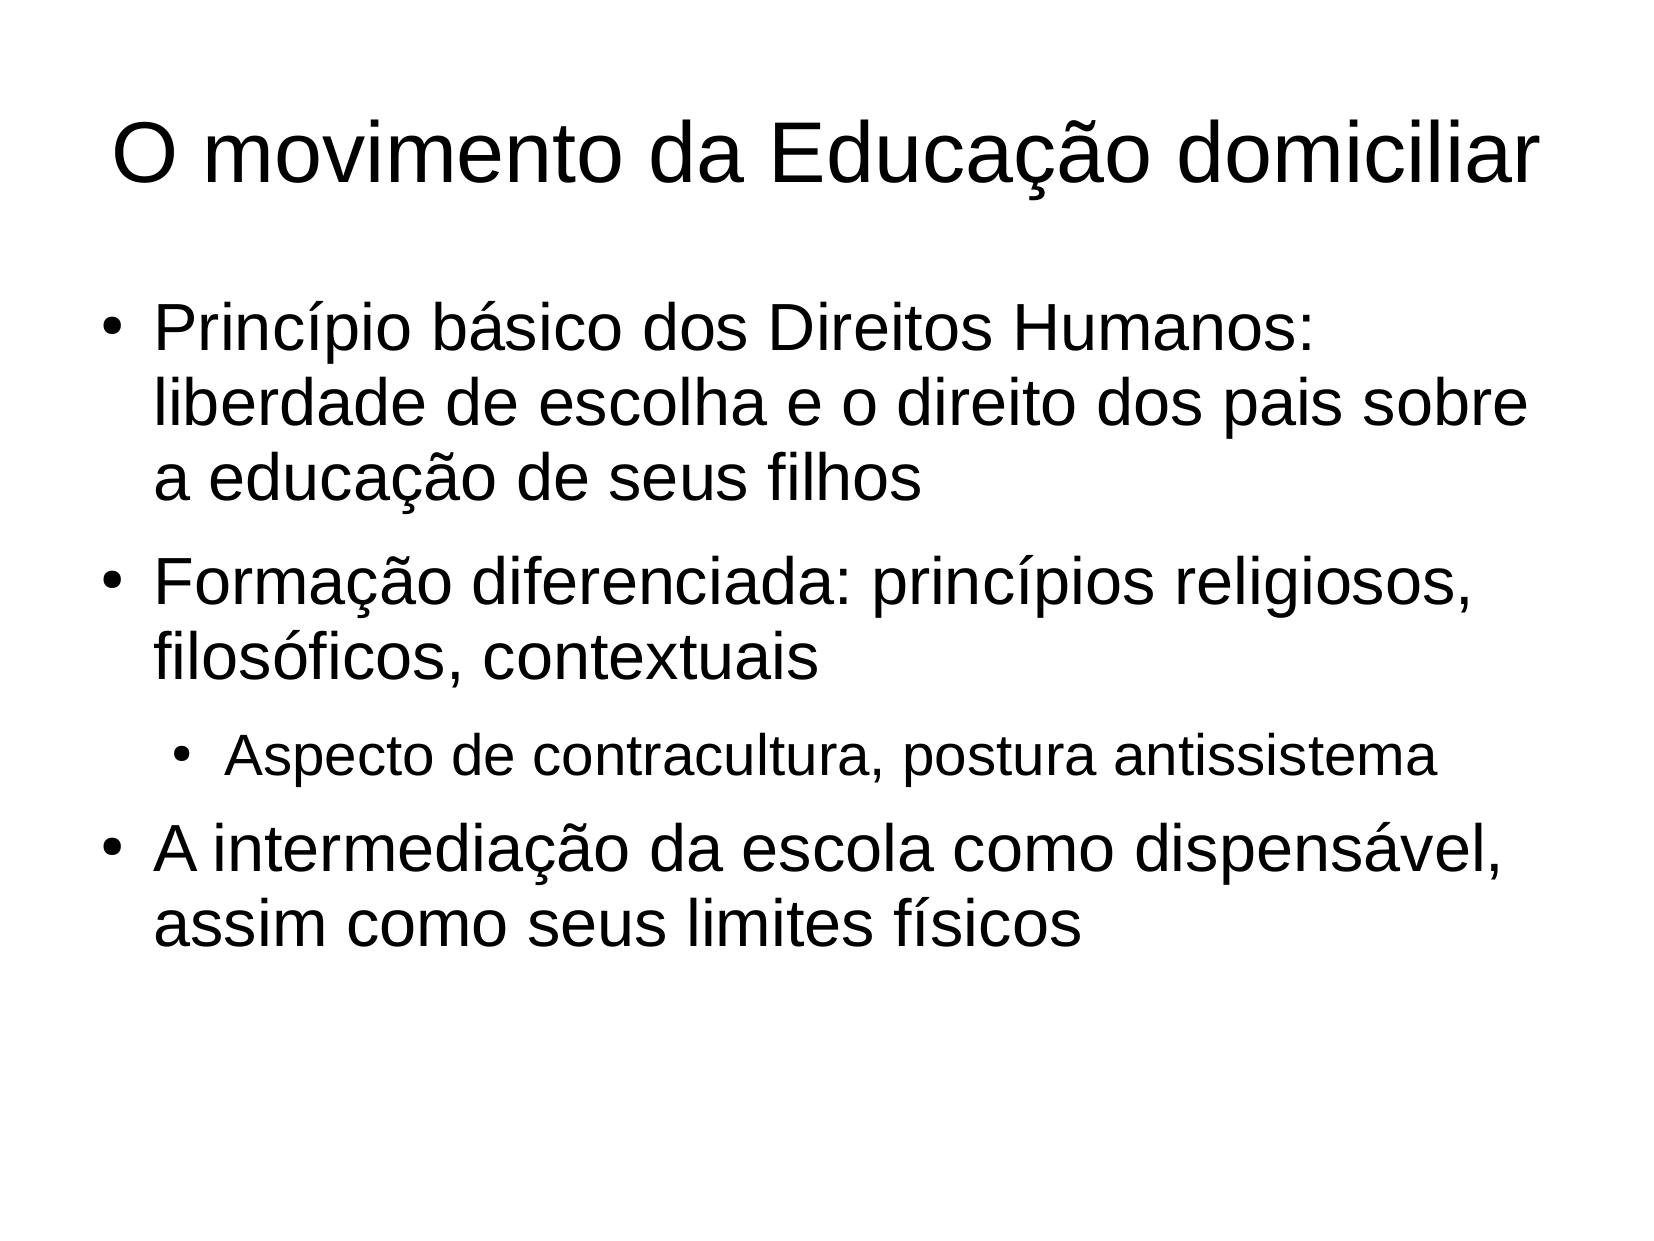

# O movimento da Educação domiciliar
Princípio básico dos Direitos Humanos: liberdade de escolha e o direito dos pais sobre a educação de seus filhos
Formação diferenciada: princípios religiosos, filosóficos, contextuais
Aspecto de contracultura, postura antissistema
A intermediação da escola como dispensável, assim como seus limites físicos